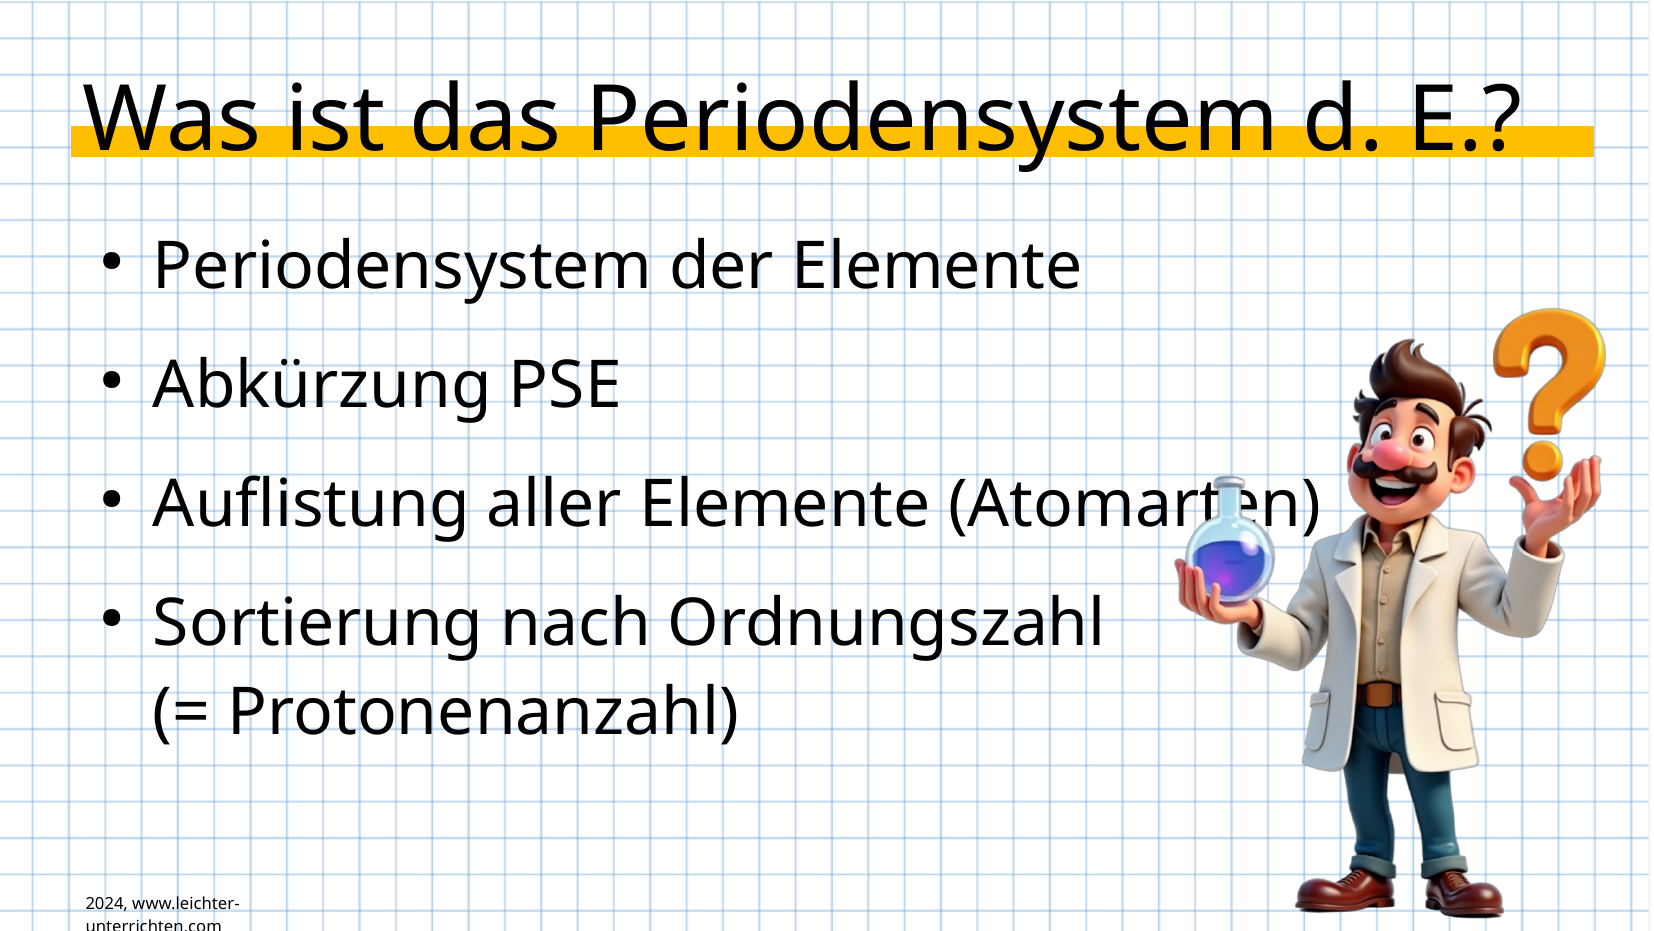

# Was ist das Periodensystem d. E.?
Periodensystem der Elemente
Abkürzung PSE
Auflistung aller Elemente (Atomarten)
Sortierung nach Ordnungszahl
(= Protonenanzahl)